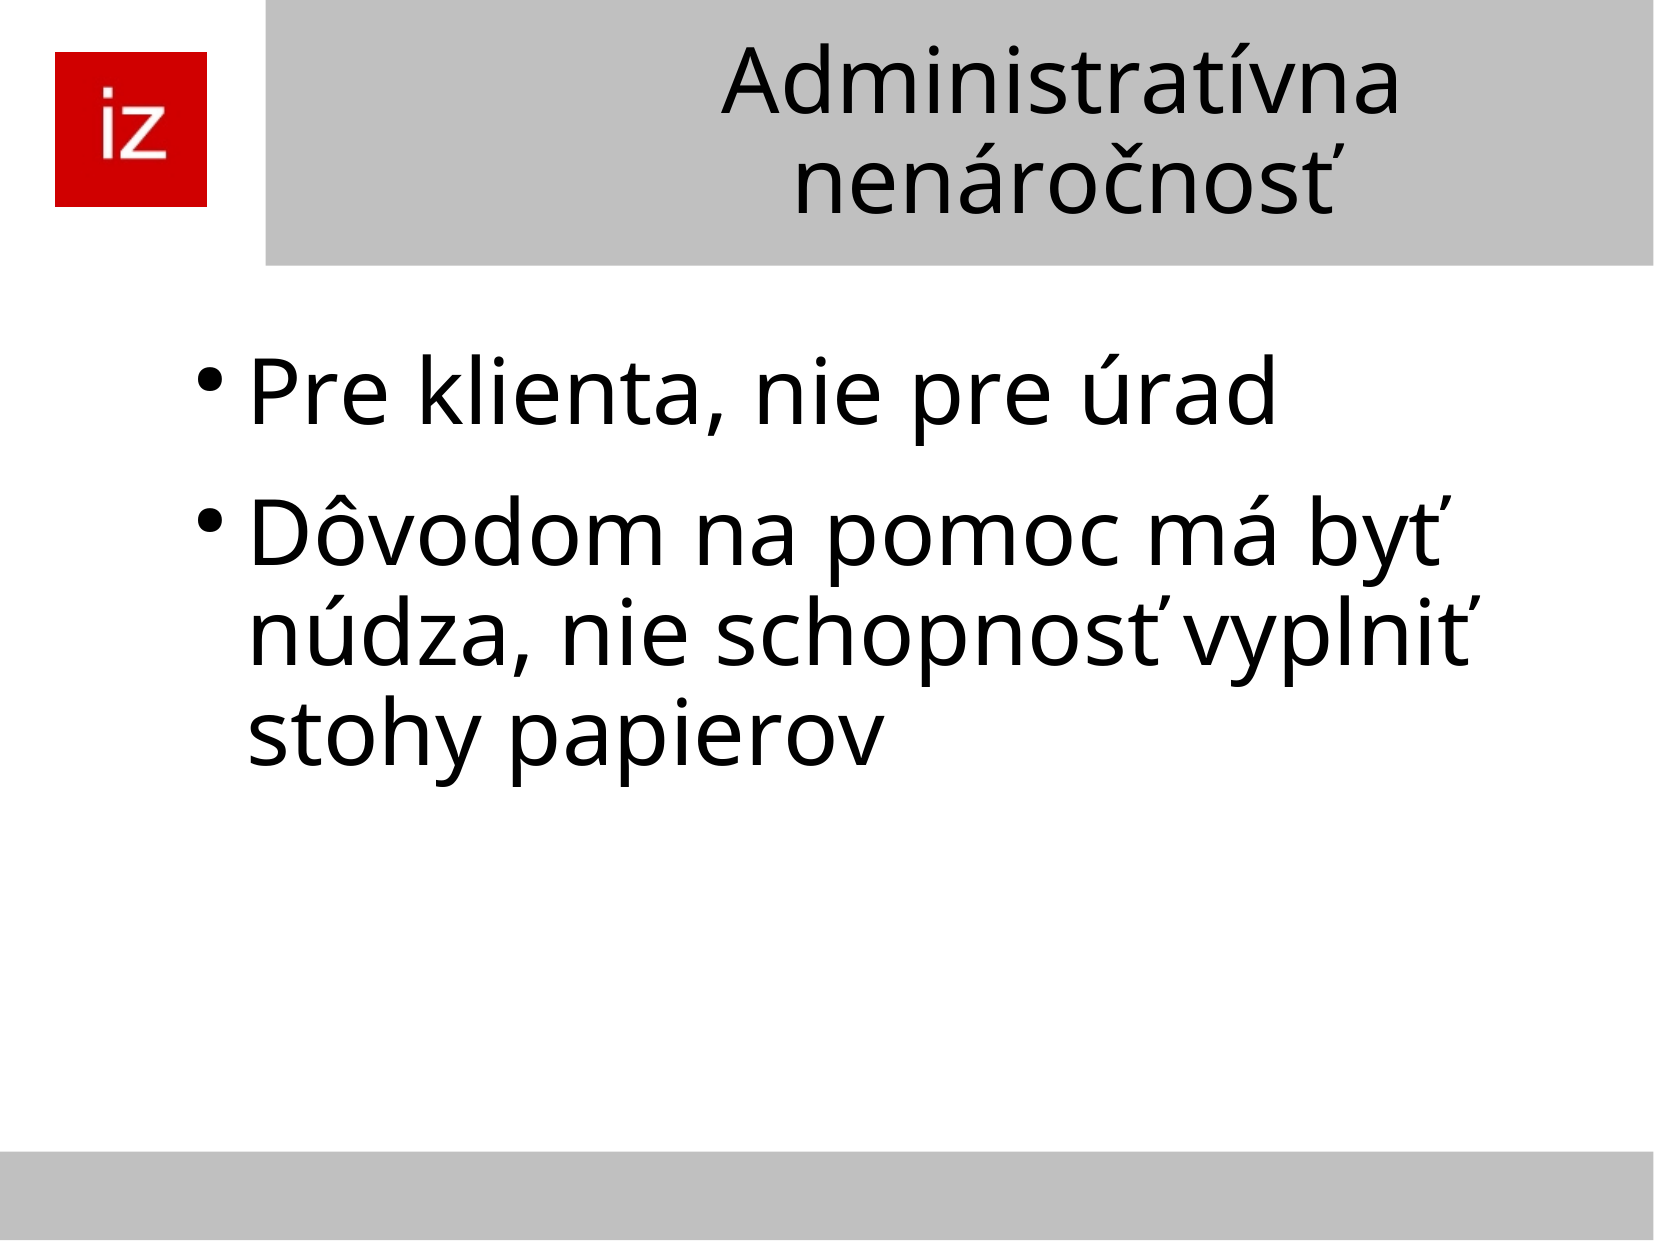

# Administratívna nenáročnosť
Pre klienta, nie pre úrad
Dôvodom na pomoc má byť núdza, nie schopnosť vyplniť stohy papierov